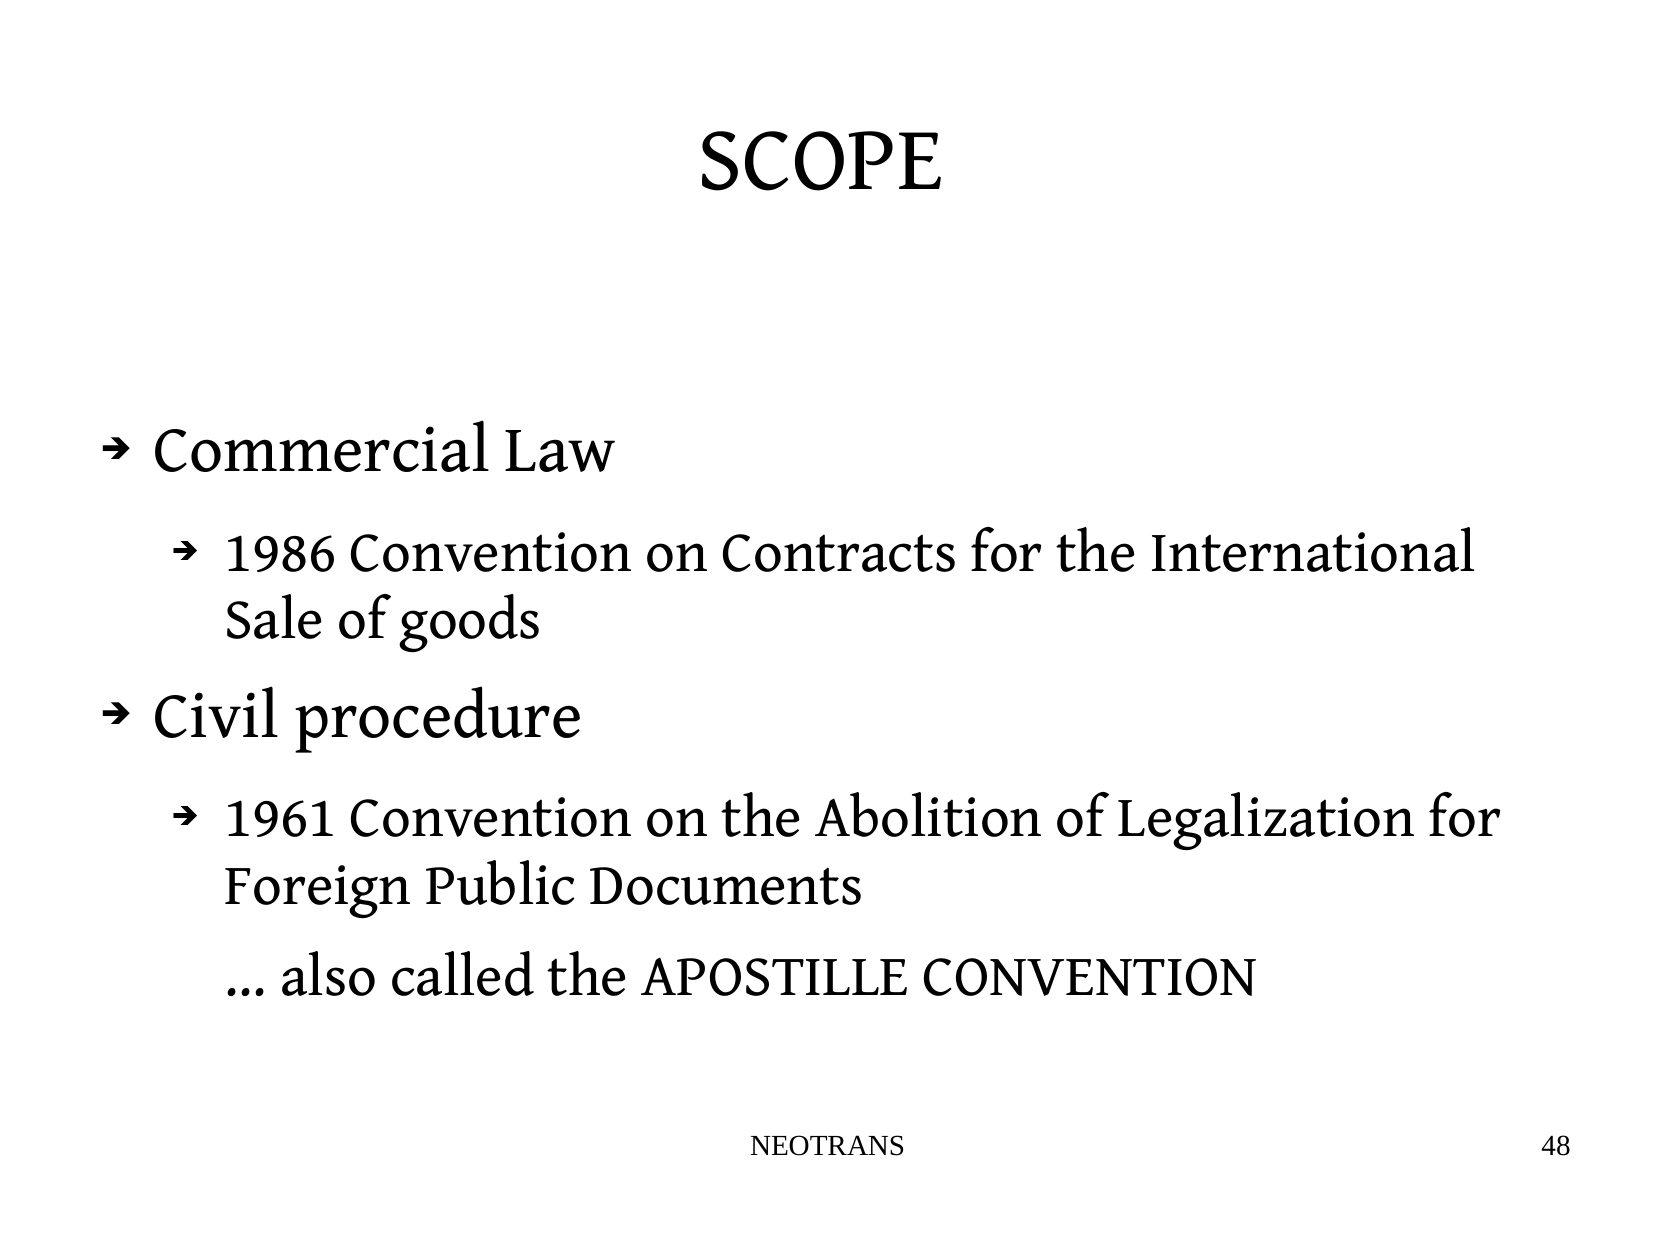

# SCOPE
Commercial Law
1986 Convention on Contracts for the International Sale of goods
Civil procedure
1961 Convention on the Abolition of Legalization for Foreign Public Documents
... also called the APOSTILLE CONVENTION
NEOTRANS
48